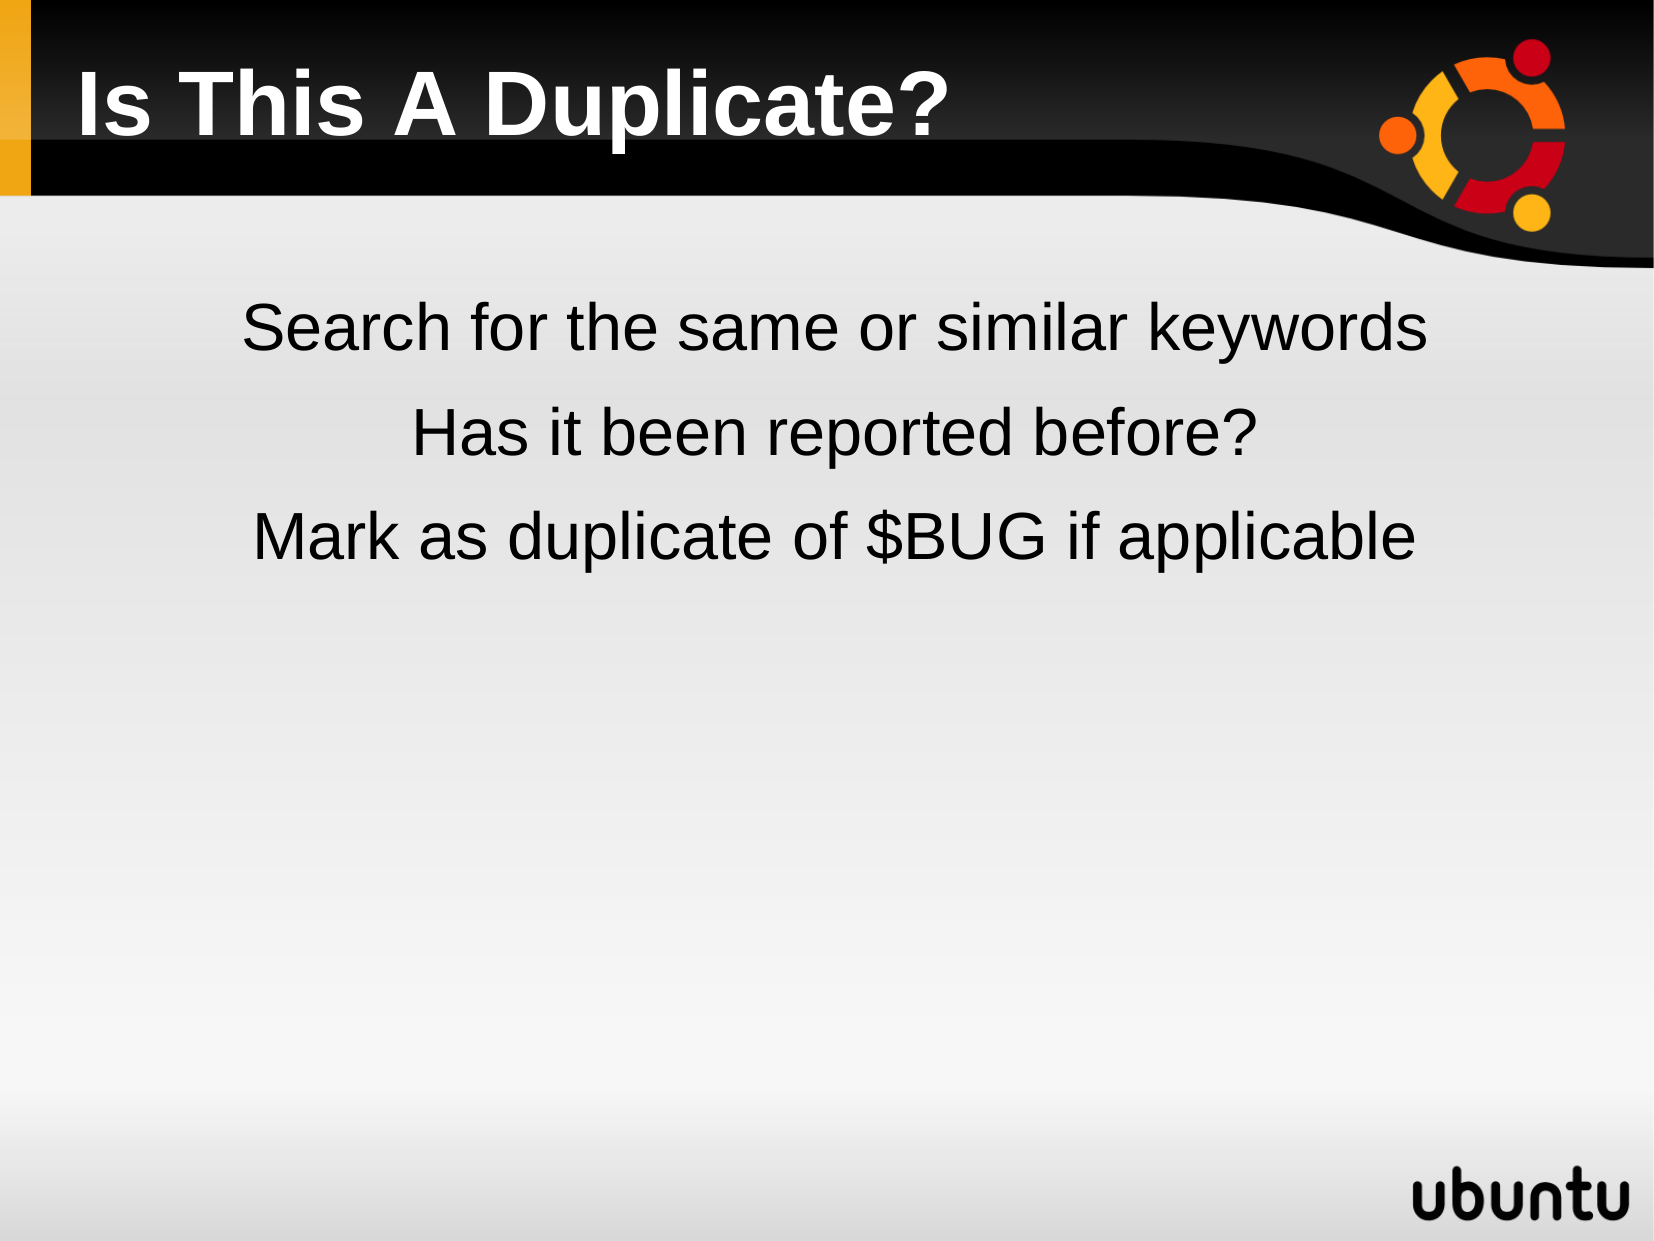

# Is This A Duplicate?
Search for the same or similar keywords
Has it been reported before?
Mark as duplicate of $BUG if applicable